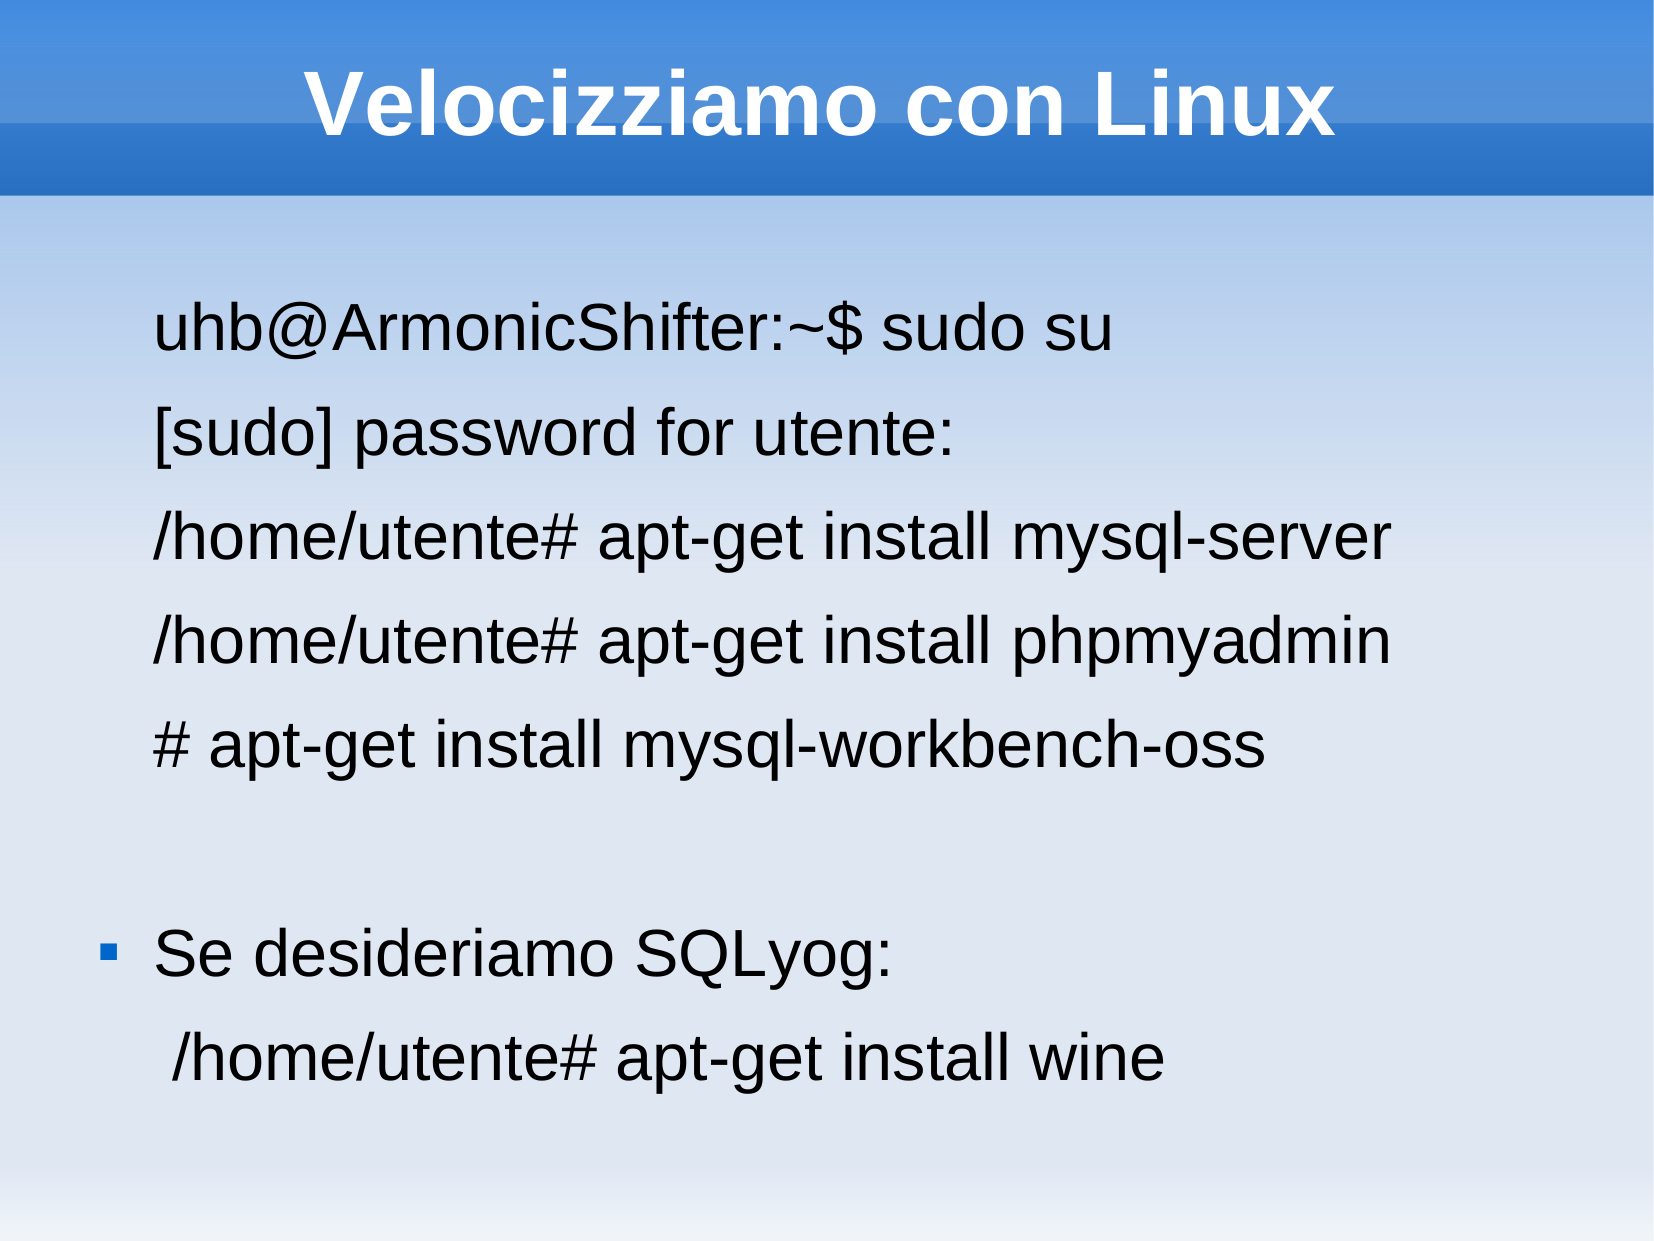

# Velocizziamo con Linux
uhb@ArmonicShifter:~$ sudo su
[sudo] password for utente:
/home/utente# apt-get install mysql-server
/home/utente# apt-get install phpmyadmin
# apt-get install mysql-workbench-oss
Se desideriamo SQLyog:
 /home/utente# apt-get install wine